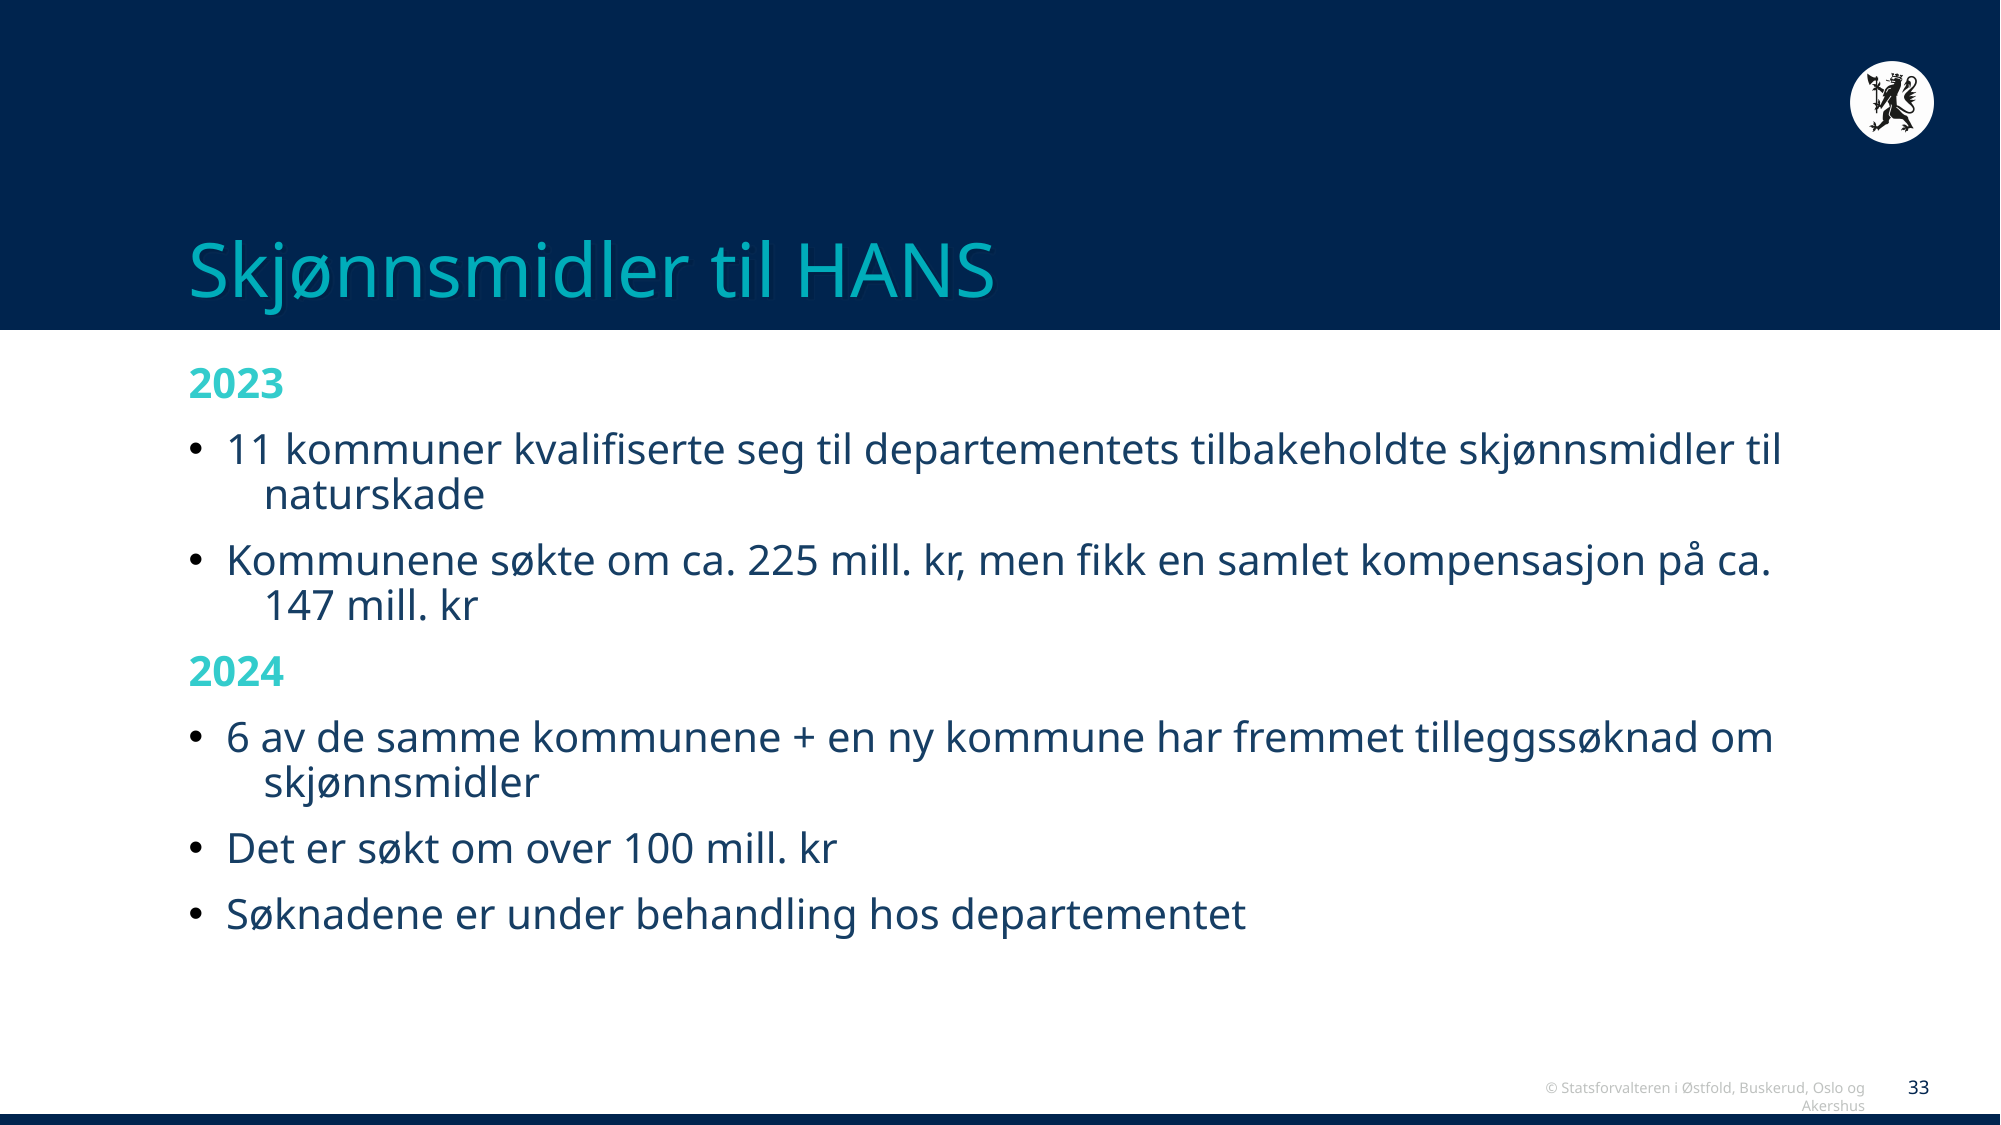

# Skjønnsmidler til HANS
2023
11 kommuner kvalifiserte seg til departementets tilbakeholdte skjønnsmidler til naturskade
Kommunene søkte om ca. 225 mill. kr, men fikk en samlet kompensasjon på ca. 147 mill. kr
2024
6 av de samme kommunene + en ny kommune har fremmet tilleggssøknad om skjønnsmidler
Det er søkt om over 100 mill. kr
Søknadene er under behandling hos departementet